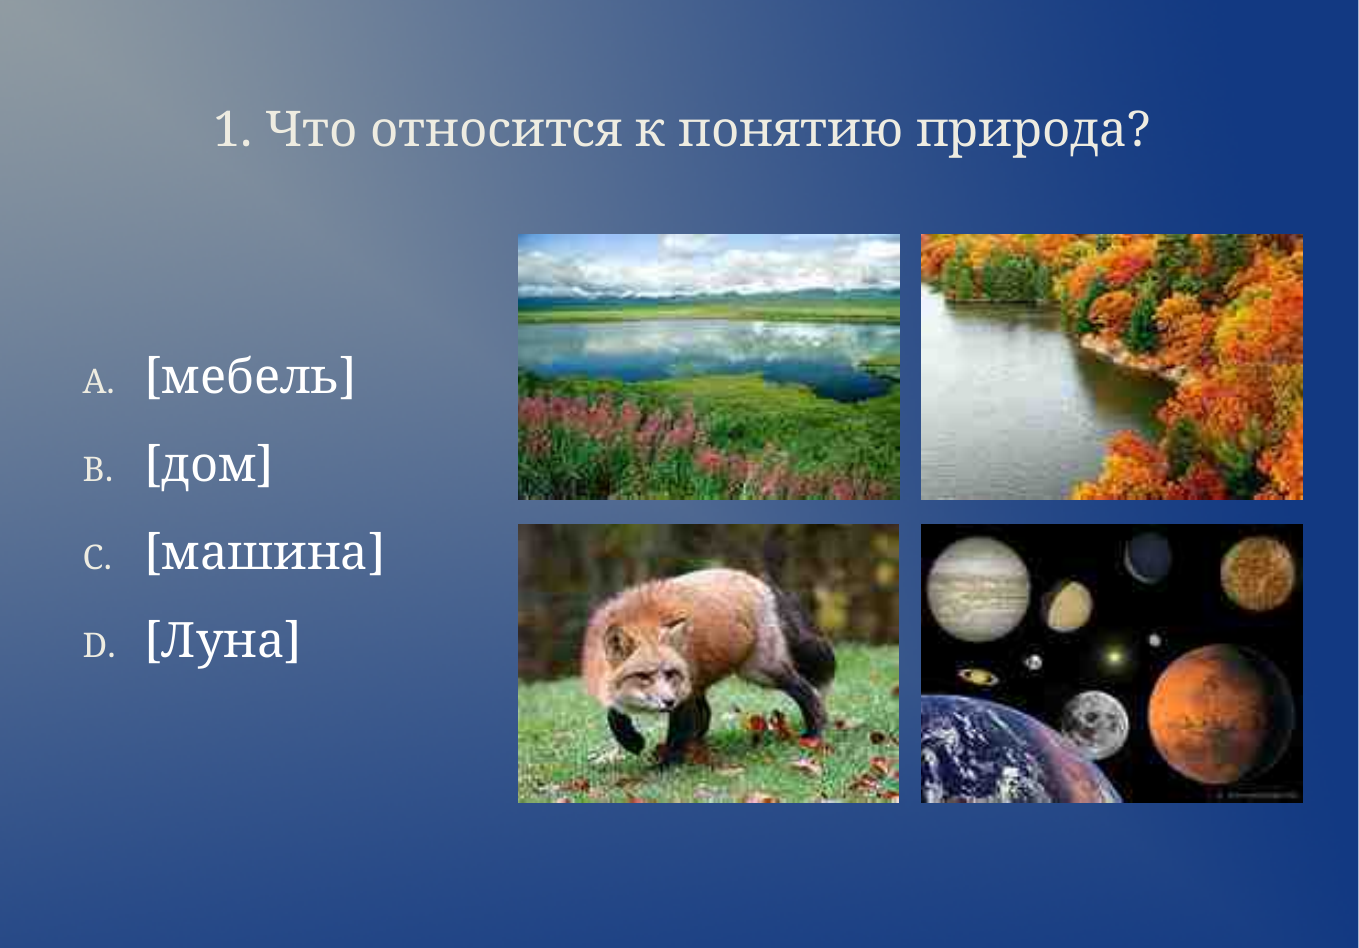

# 1. Что относится к понятию природа?
[мебель]
[дом]
[машина]
[Луна]